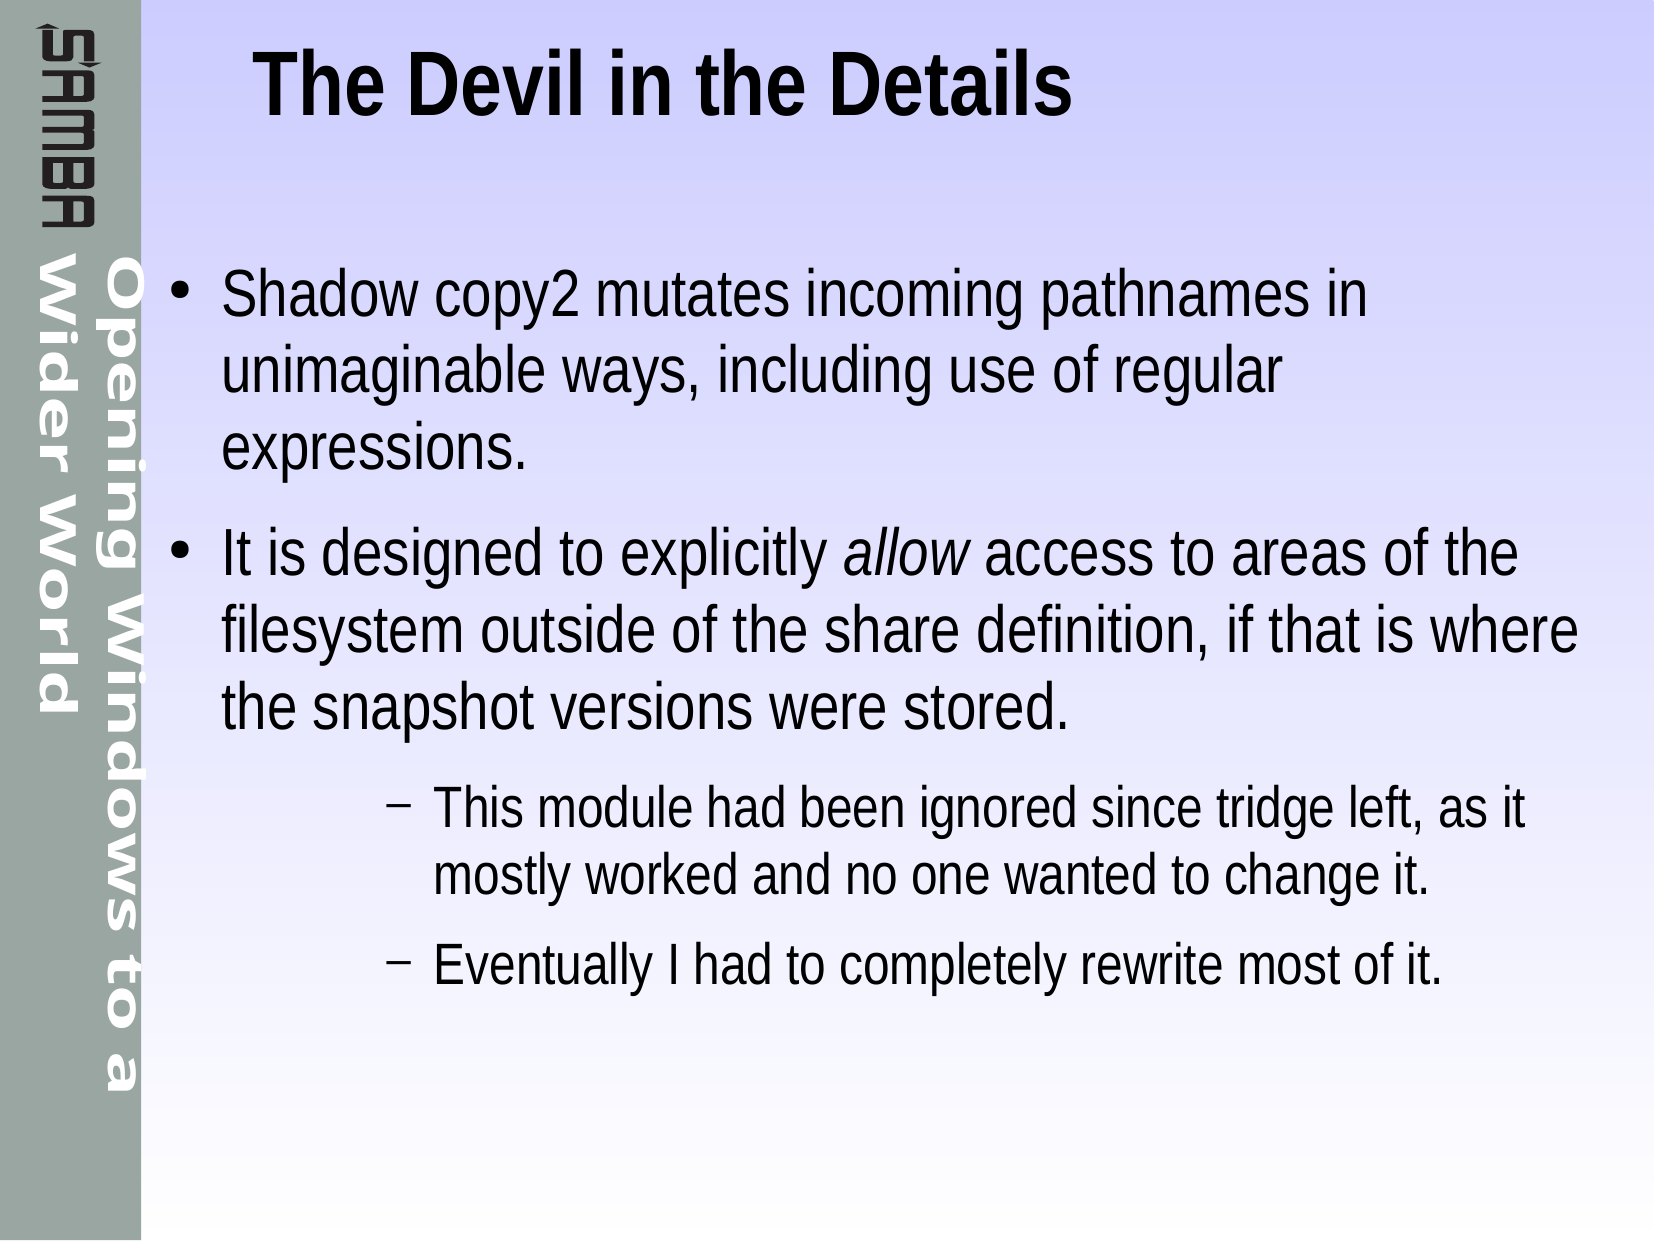

# The Devil in the Details
Shadow copy2 mutates incoming pathnames in unimaginable ways, including use of regular expressions.
It is designed to explicitly allow access to areas of the filesystem outside of the share definition, if that is where the snapshot versions were stored.
This module had been ignored since tridge left, as it mostly worked and no one wanted to change it.
Eventually I had to completely rewrite most of it.